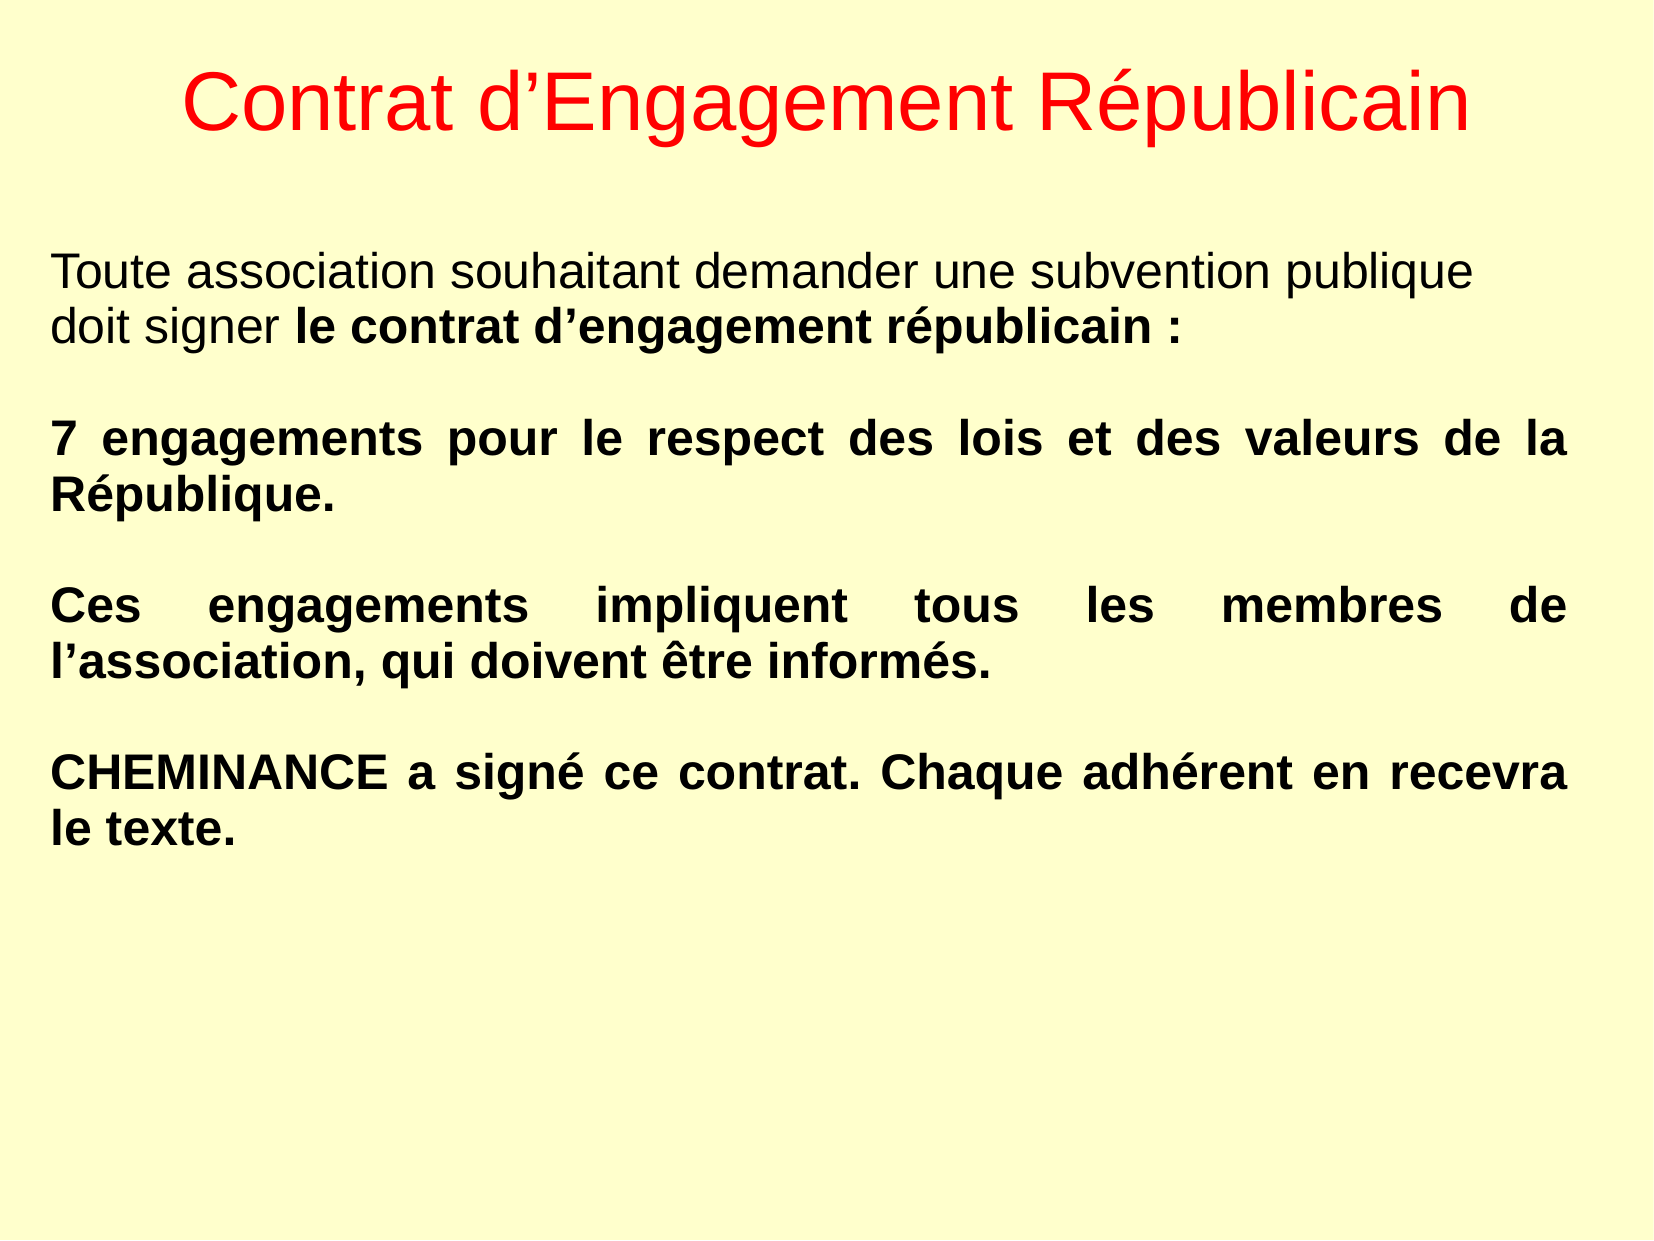

# Contrat d’Engagement Républicain
Toute association souhaitant demander une subvention publique doit signer le contrat d’engagement républicain :
7 engagements pour le respect des lois et des valeurs de la République.
Ces engagements impliquent tous les membres de l’association, qui doivent être informés.
CHEMINANCE a signé ce contrat. Chaque adhérent en recevra le texte.